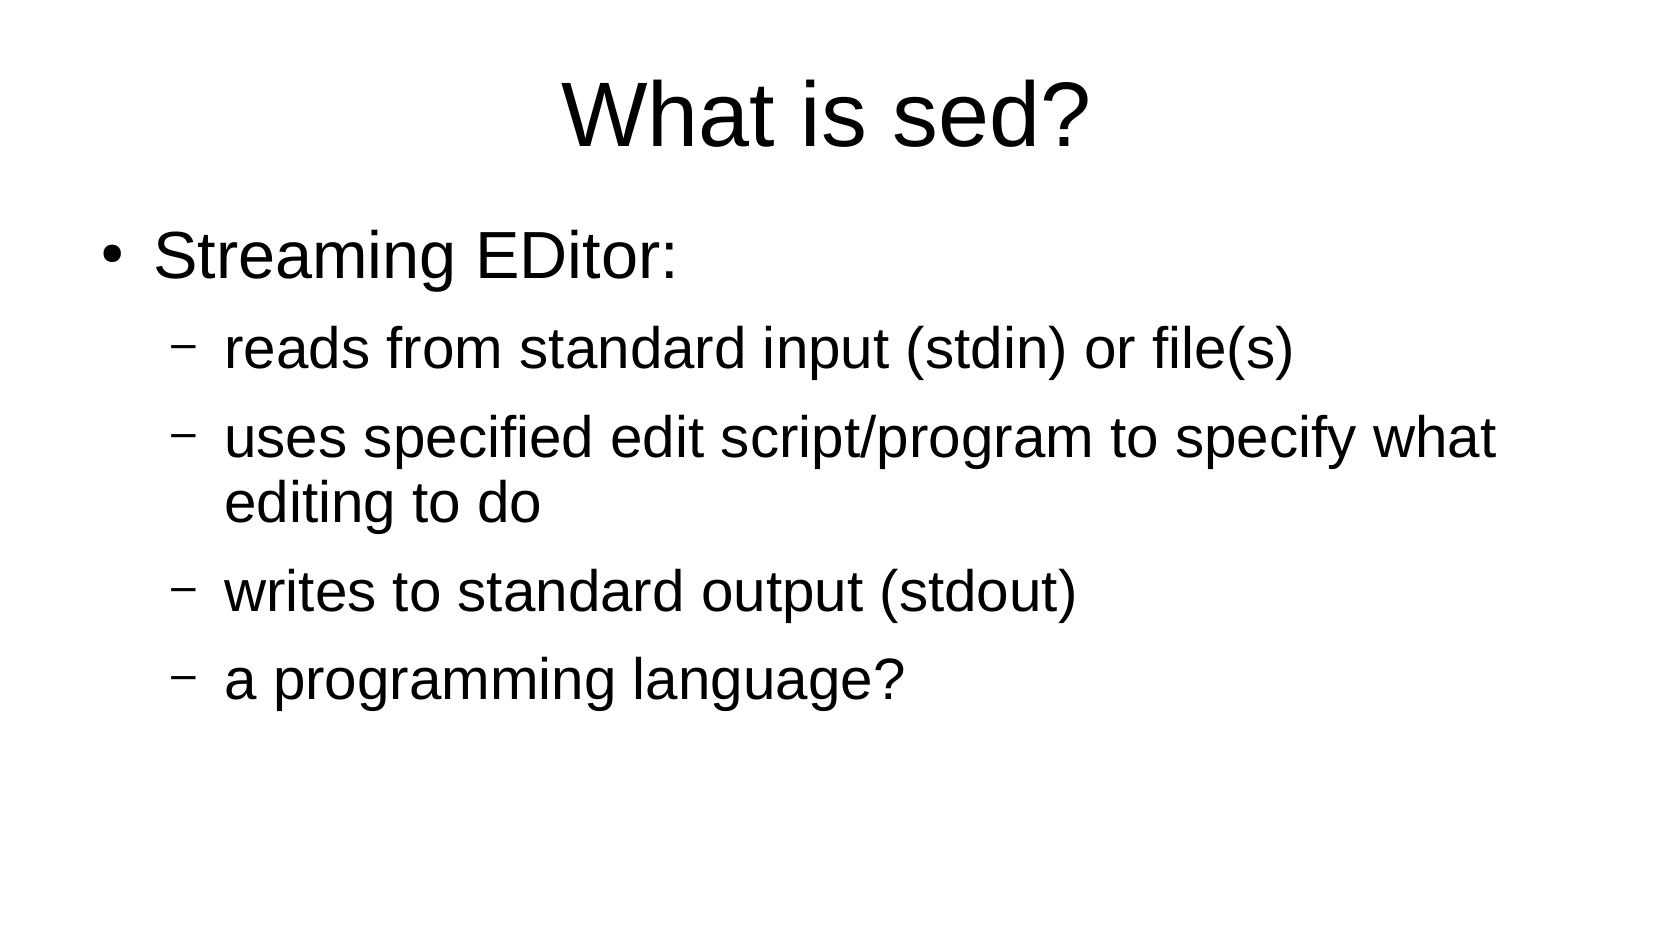

# What is sed?
Streaming EDitor:
reads from standard input (stdin) or file(s)
uses specified edit script/program to specify what editing to do
writes to standard output (stdout)
a programming language?